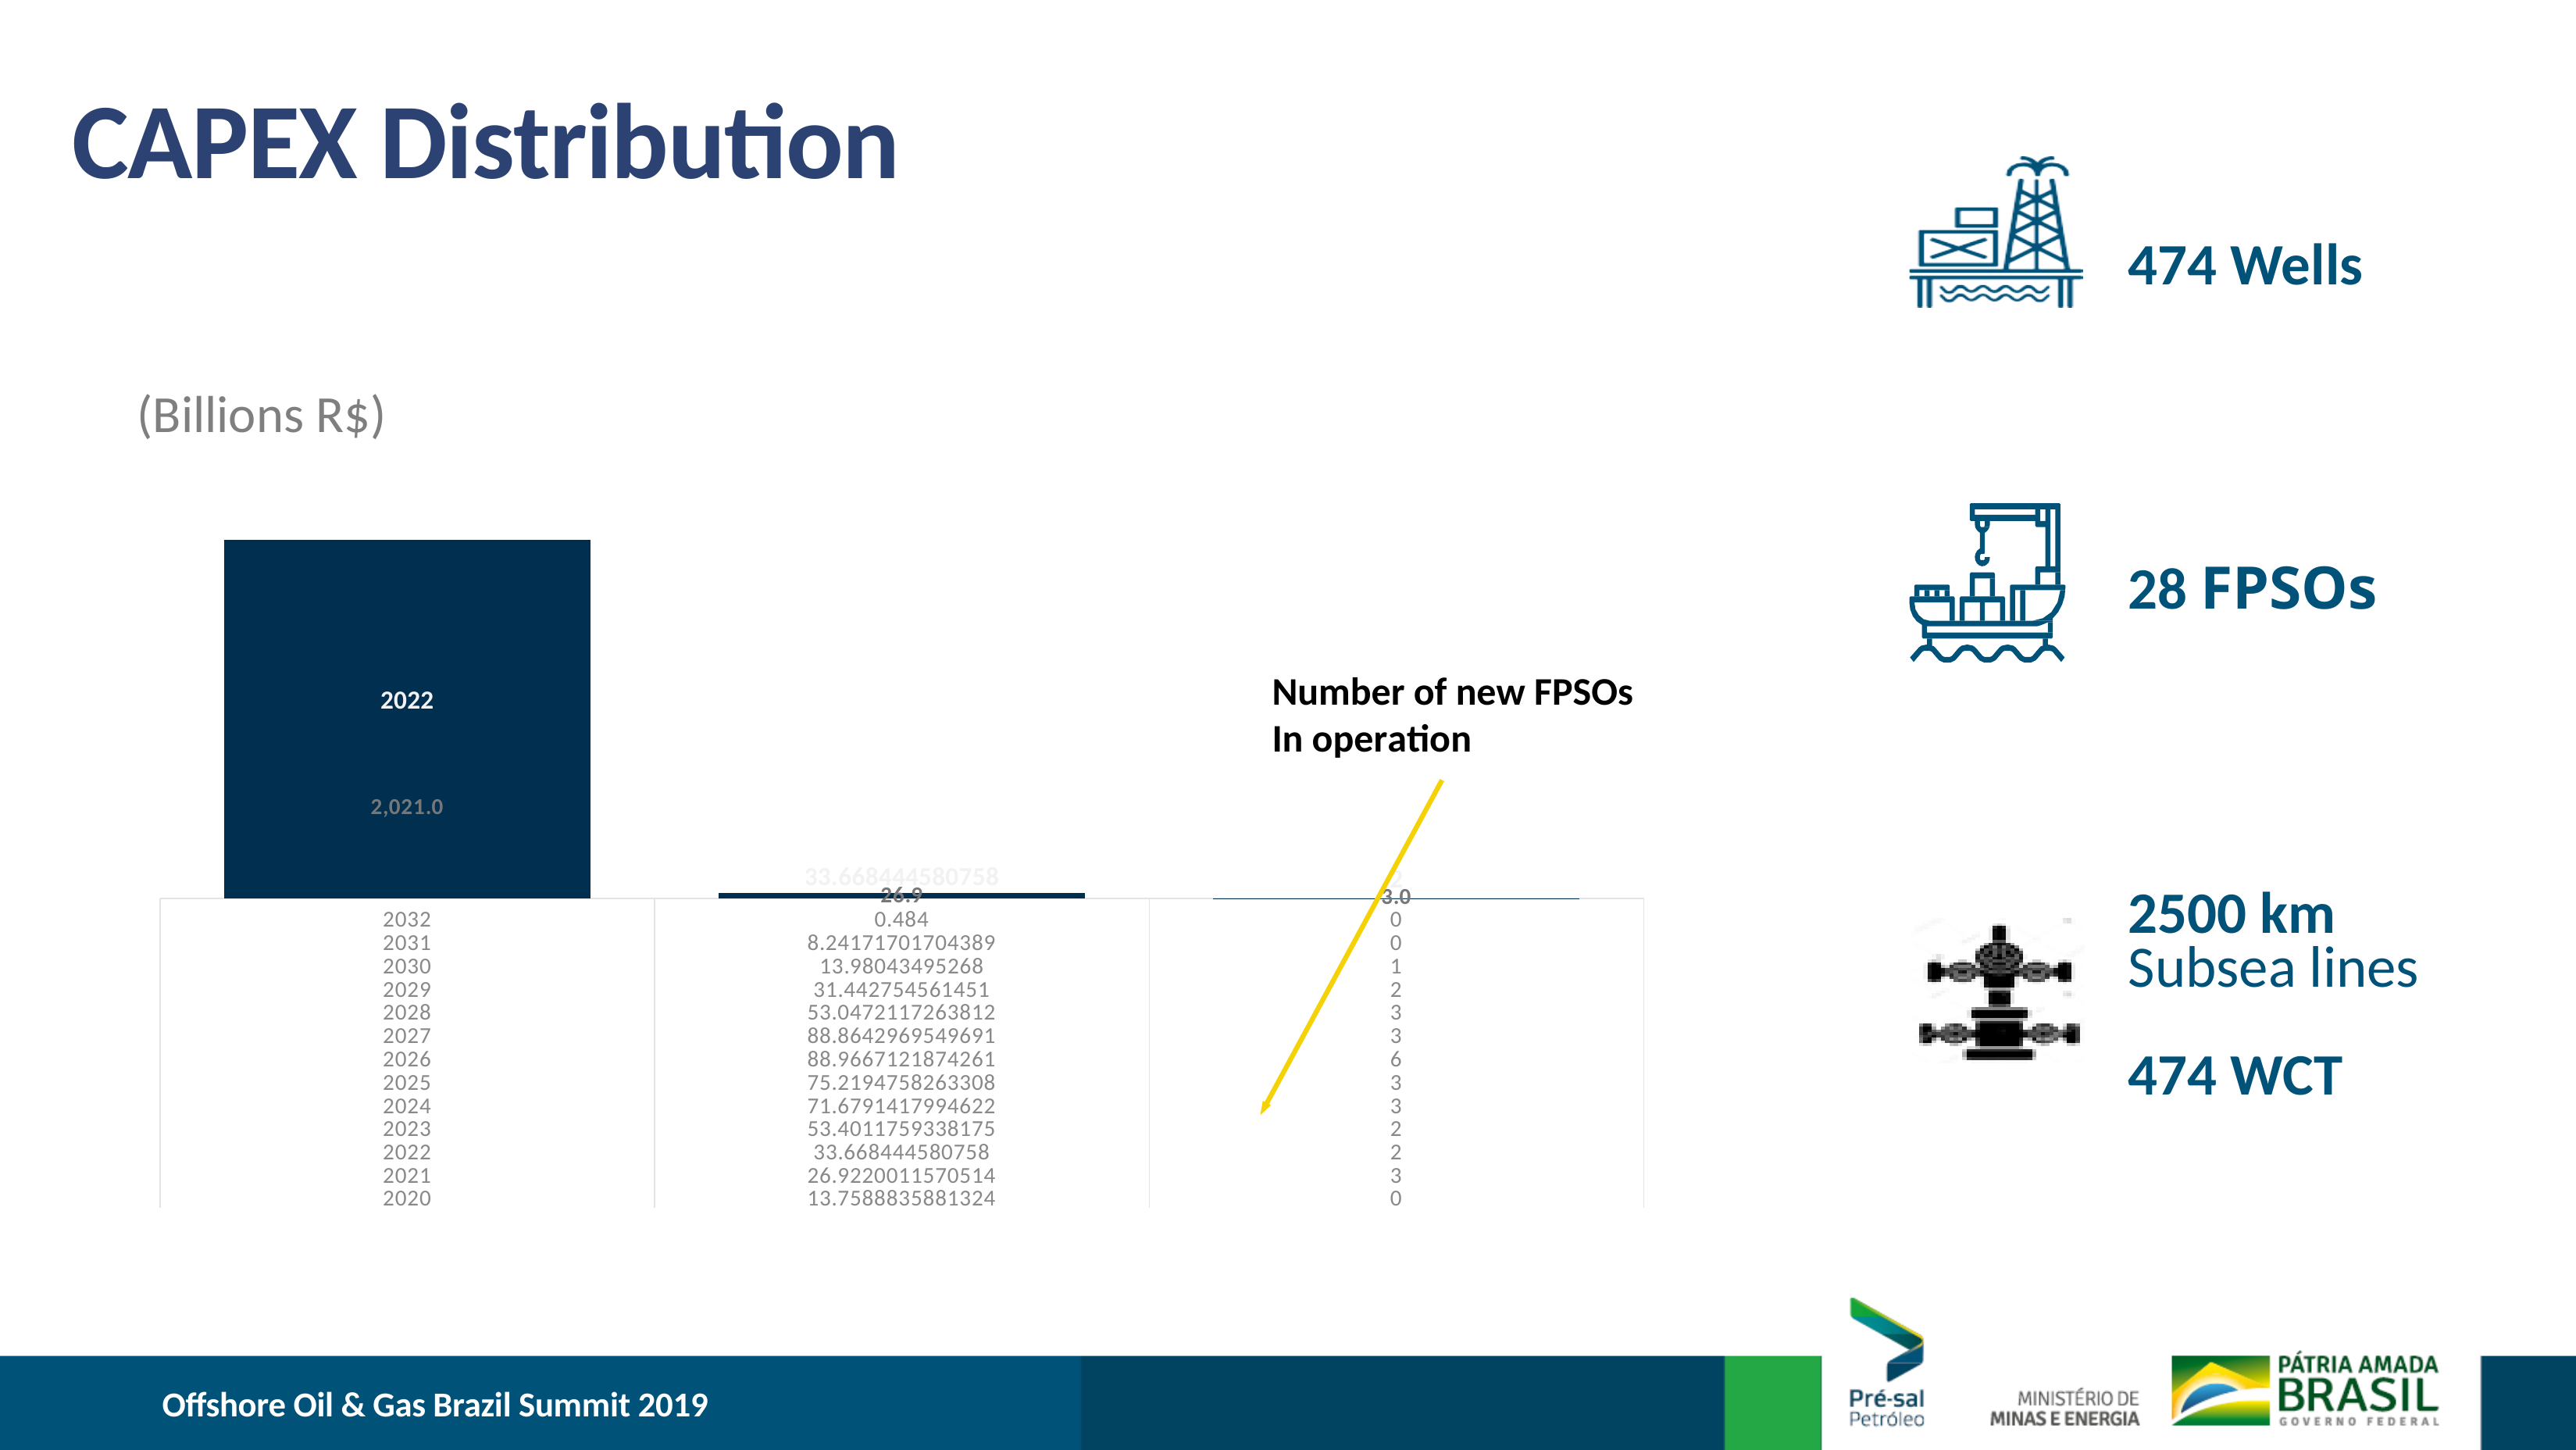

474 Wells
28 FPSOs
2500 km
Subsea lines
474 WCT
# CAPEX Distribution
(Billions R$)
### Chart
| Category | Total | FPSOs |
|---|---|---|
| 0 | 13.7588835881324 | 0.0 |
| 3 | 26.9220011570514 | 3.0 |
| 2 | 33.668444580758 | 2.0 |
| 2 | 53.4011759338175 | 2.0 |
| 3 | 71.6791417994622 | 3.0 |
| 3 | 75.2194758263308 | 3.0 |
| 6 | 88.9667121874261 | 6.0 |
| 3 | 88.8642969549691 | 3.0 |
| 3 | 53.0472117263812 | 3.0 |
| 2 | 31.442754561451 | 2.0 |
| 1 | 13.98043495268 | 1.0 |
| 0 | 8.24171701704389 | 0.0 |
| 0 | 0.484 | 0.0 |Number of new FPSOs
In operation
Offshore Oil & Gas Brazil Summit 2019